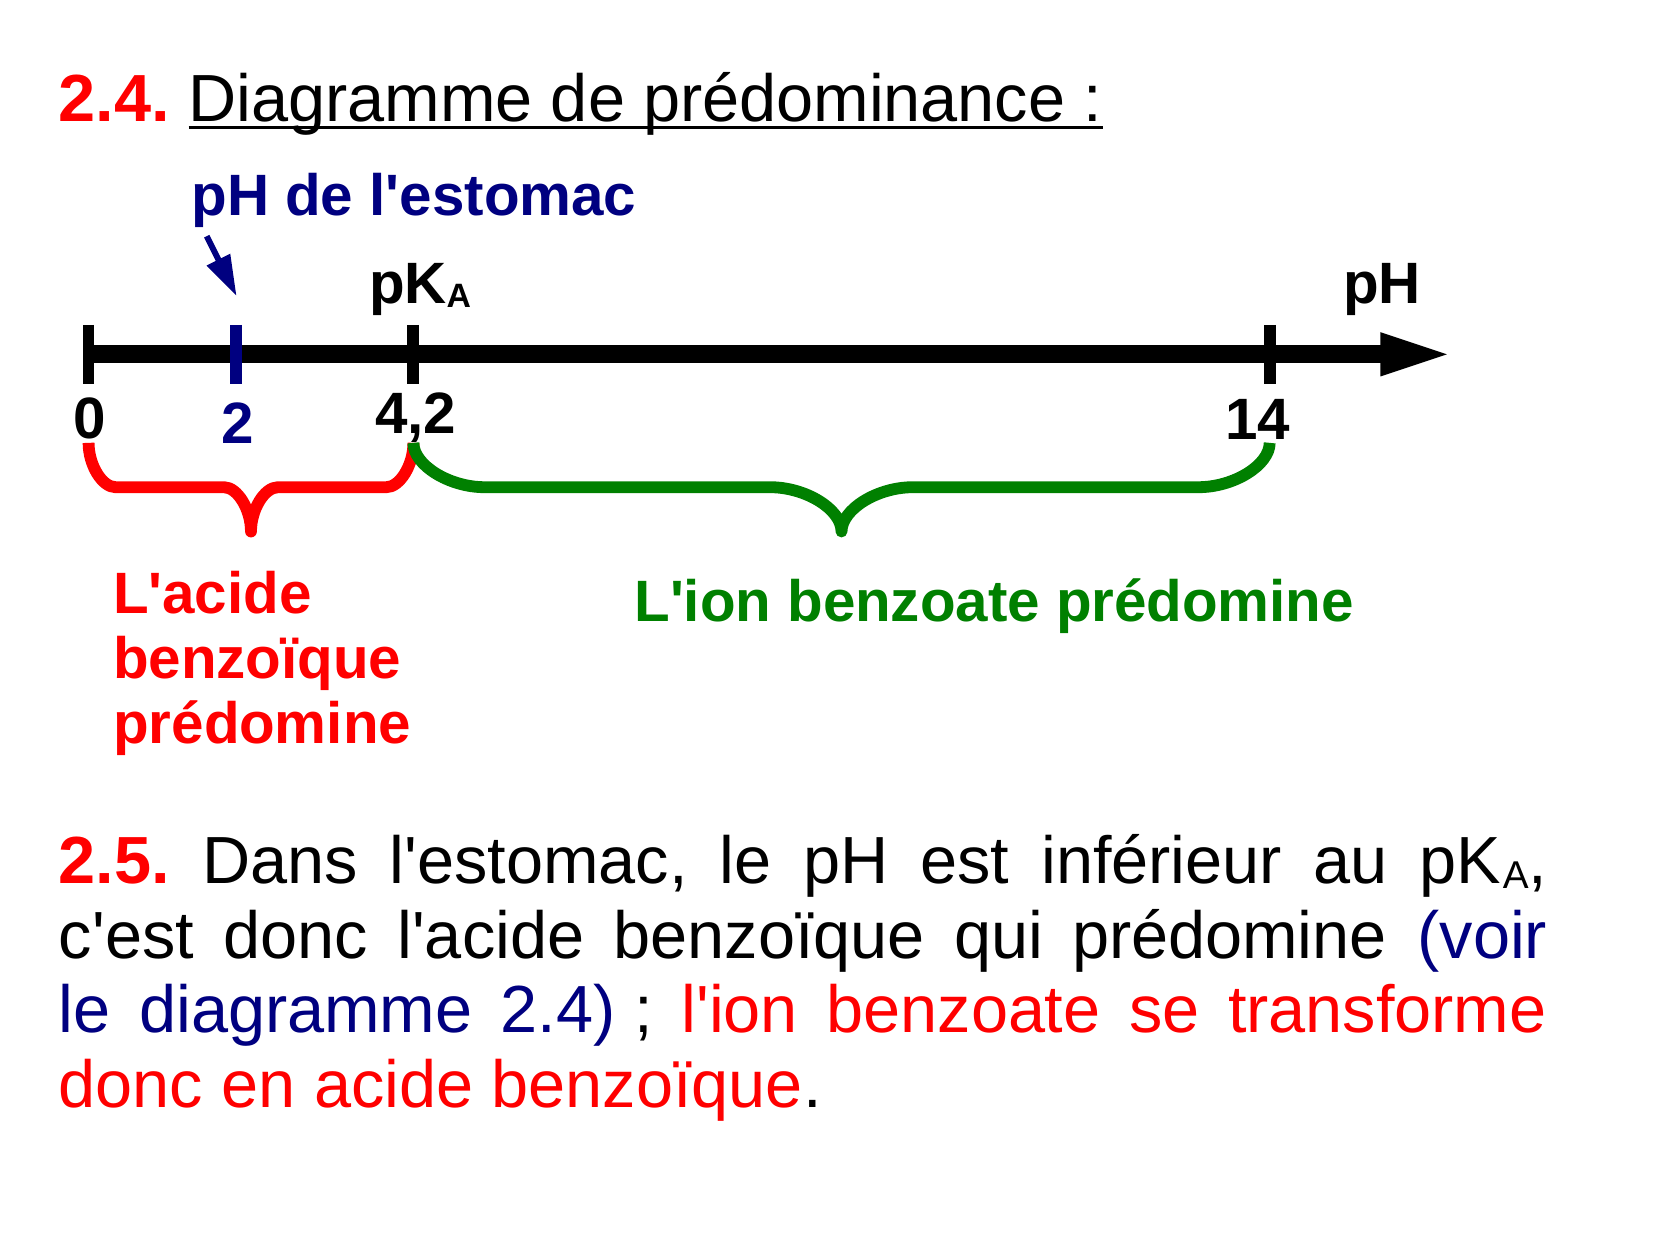

# 2.4. Diagramme de prédominance :
pH de l'estomac
pKA
pH
4,2
0
14
2
L'acide benzoïque prédomine
L'ion benzoate prédomine
2.5. Dans l'estomac, le pH est inférieur au pKA, c'est donc l'acide benzoïque qui prédomine (voir le diagramme 2.4) ; l'ion benzoate se transforme donc en acide benzoïque.